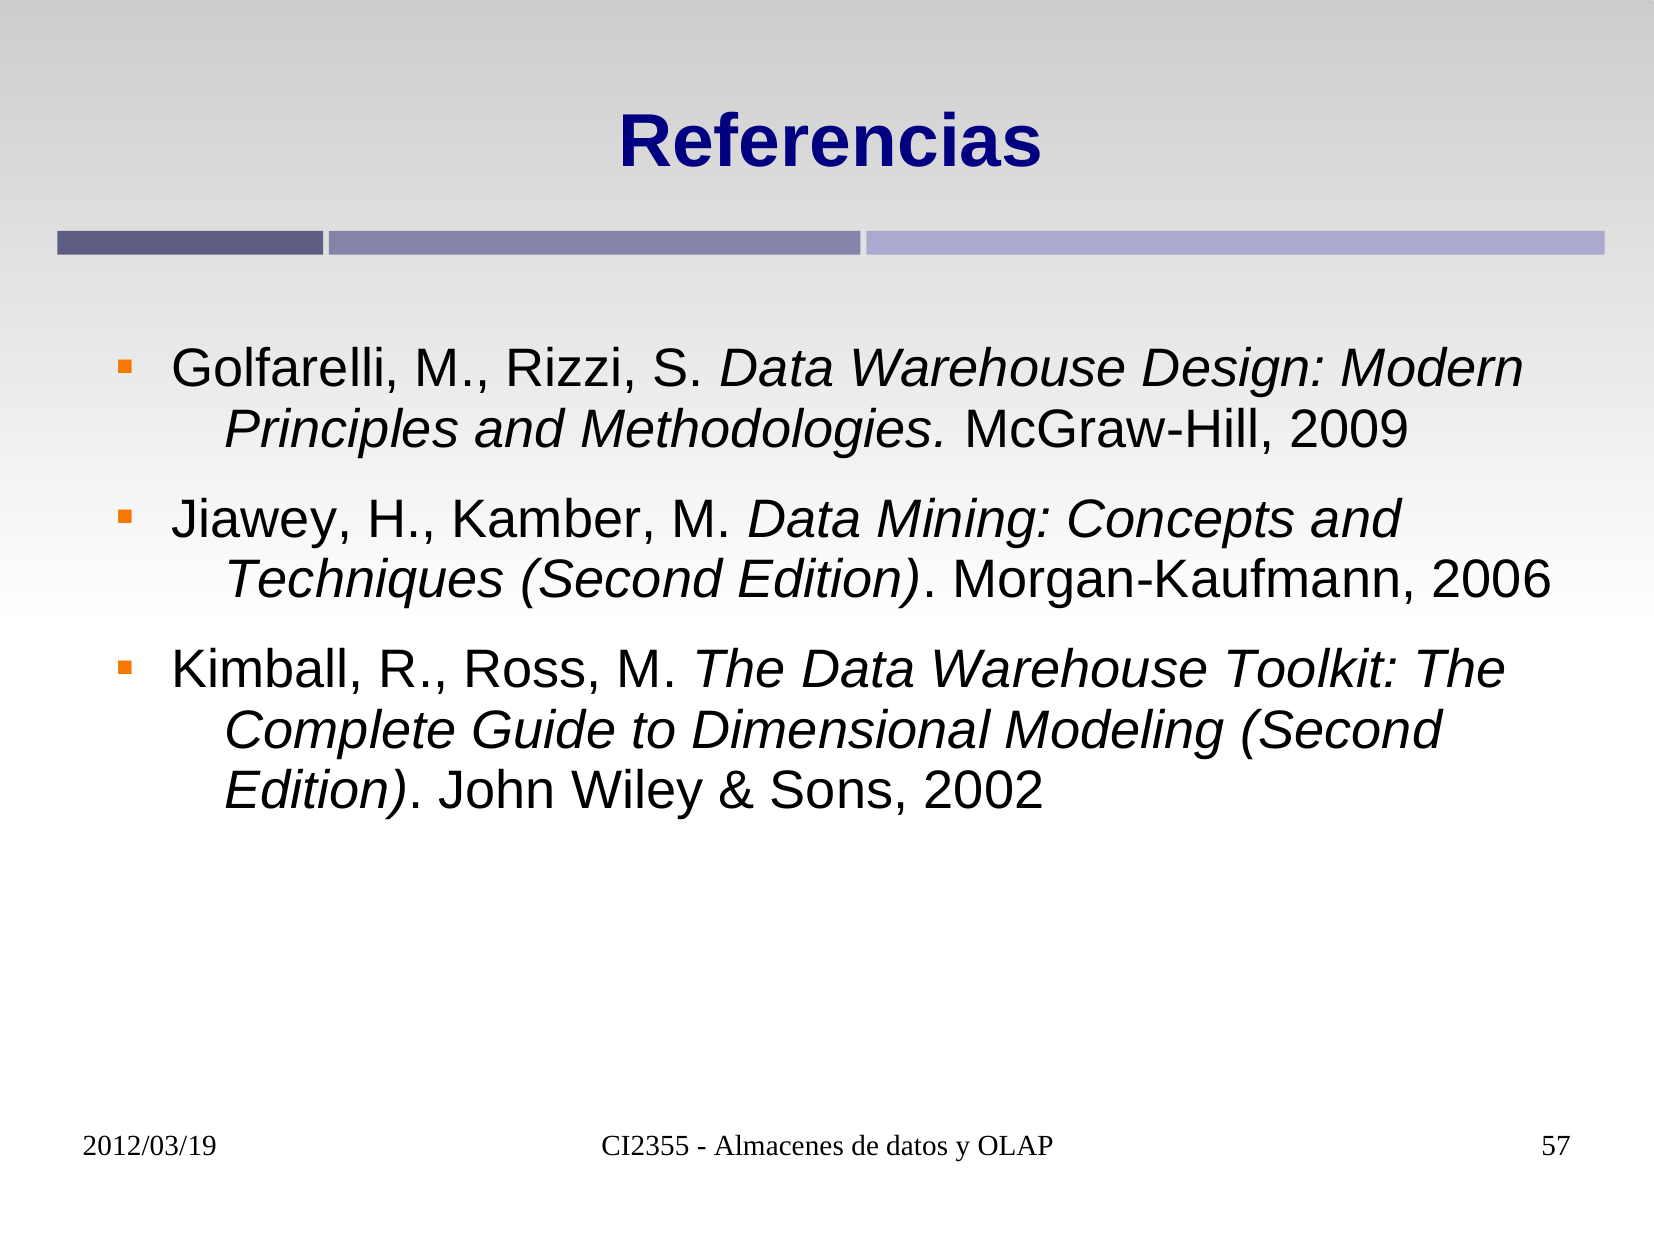

# Referencias
Golfarelli, M., Rizzi, S. Data Warehouse Design: Modern Principles and Methodologies. McGraw-Hill, 2009
Jiawey, H., Kamber, M. Data Mining: Concepts and Techniques (Second Edition). Morgan-Kaufmann, 2006
Kimball, R., Ross, M. The Data Warehouse Toolkit: The Complete Guide to Dimensional Modeling (Second Edition). John Wiley & Sons, 2002
2012/03/19
CI2355 - Almacenes de datos y OLAP
57